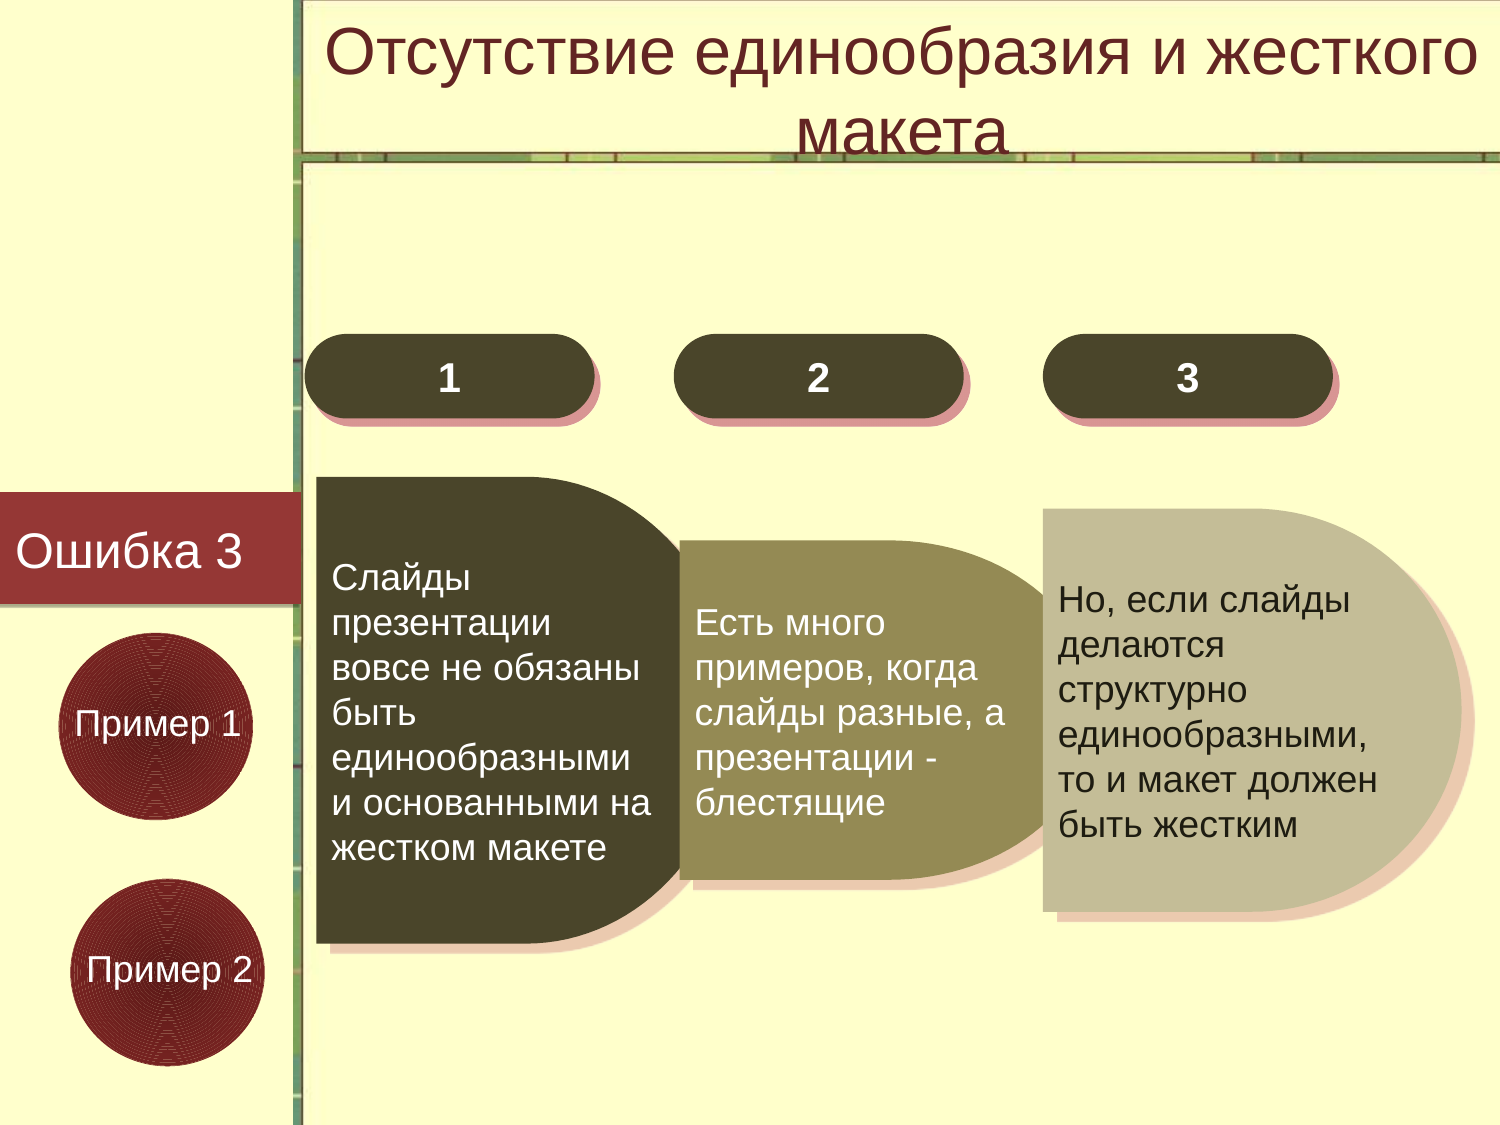

Отсутствие единообразия и жесткого макета
1
2
3
Слайды презентации вовсе не обязаны быть единообразными и основанными на жестком макете
Ошибка 3
Но, если слайды делаются структурно единообразными, то и макет должен быть жестким
Есть много примеров, когда слайды разные, а презентации - блестящие
Пример 1
Пример 2